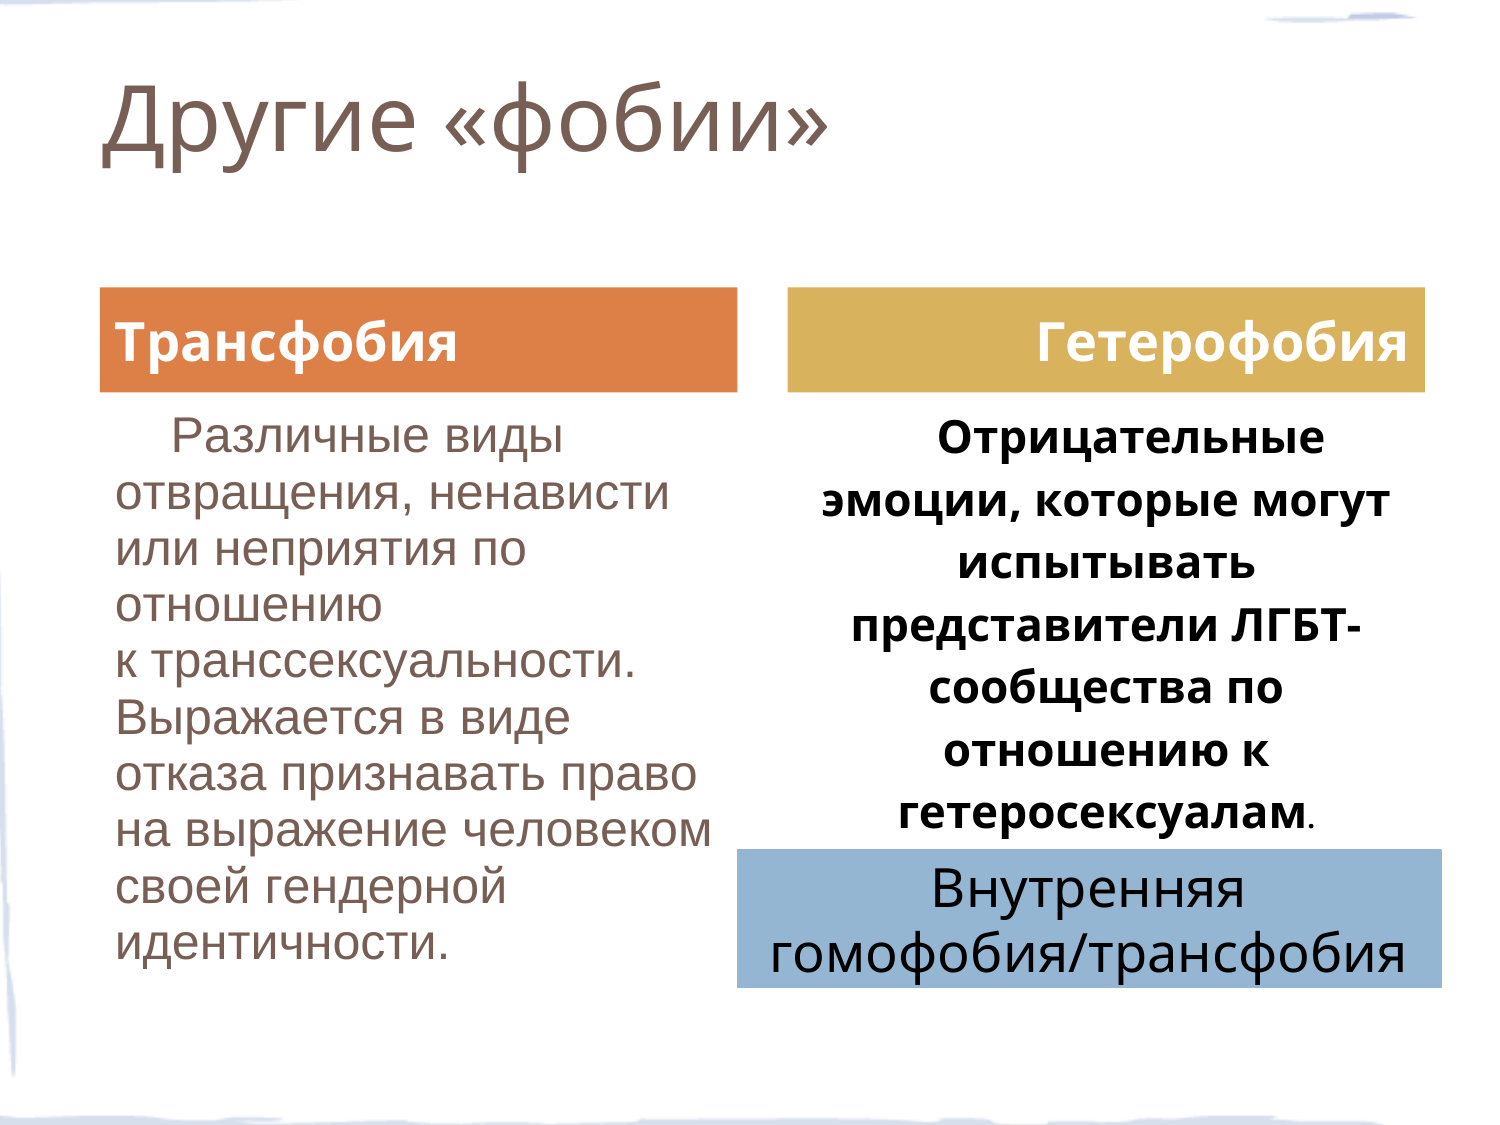

# Другие «фобии»
Трансфобия
Гетерофобия
 Отрицательные эмоции, которые могут испытывать представители ЛГБТ-сообщества по отношению к гетеросексуалам.
 Различные виды отвращения, ненависти или неприятия по отношению к транссексуальности. Выражается в виде отказа признавать право на выражение человеком своей гендерной идентичности.
Внутренняя гомофобия/трансфобия